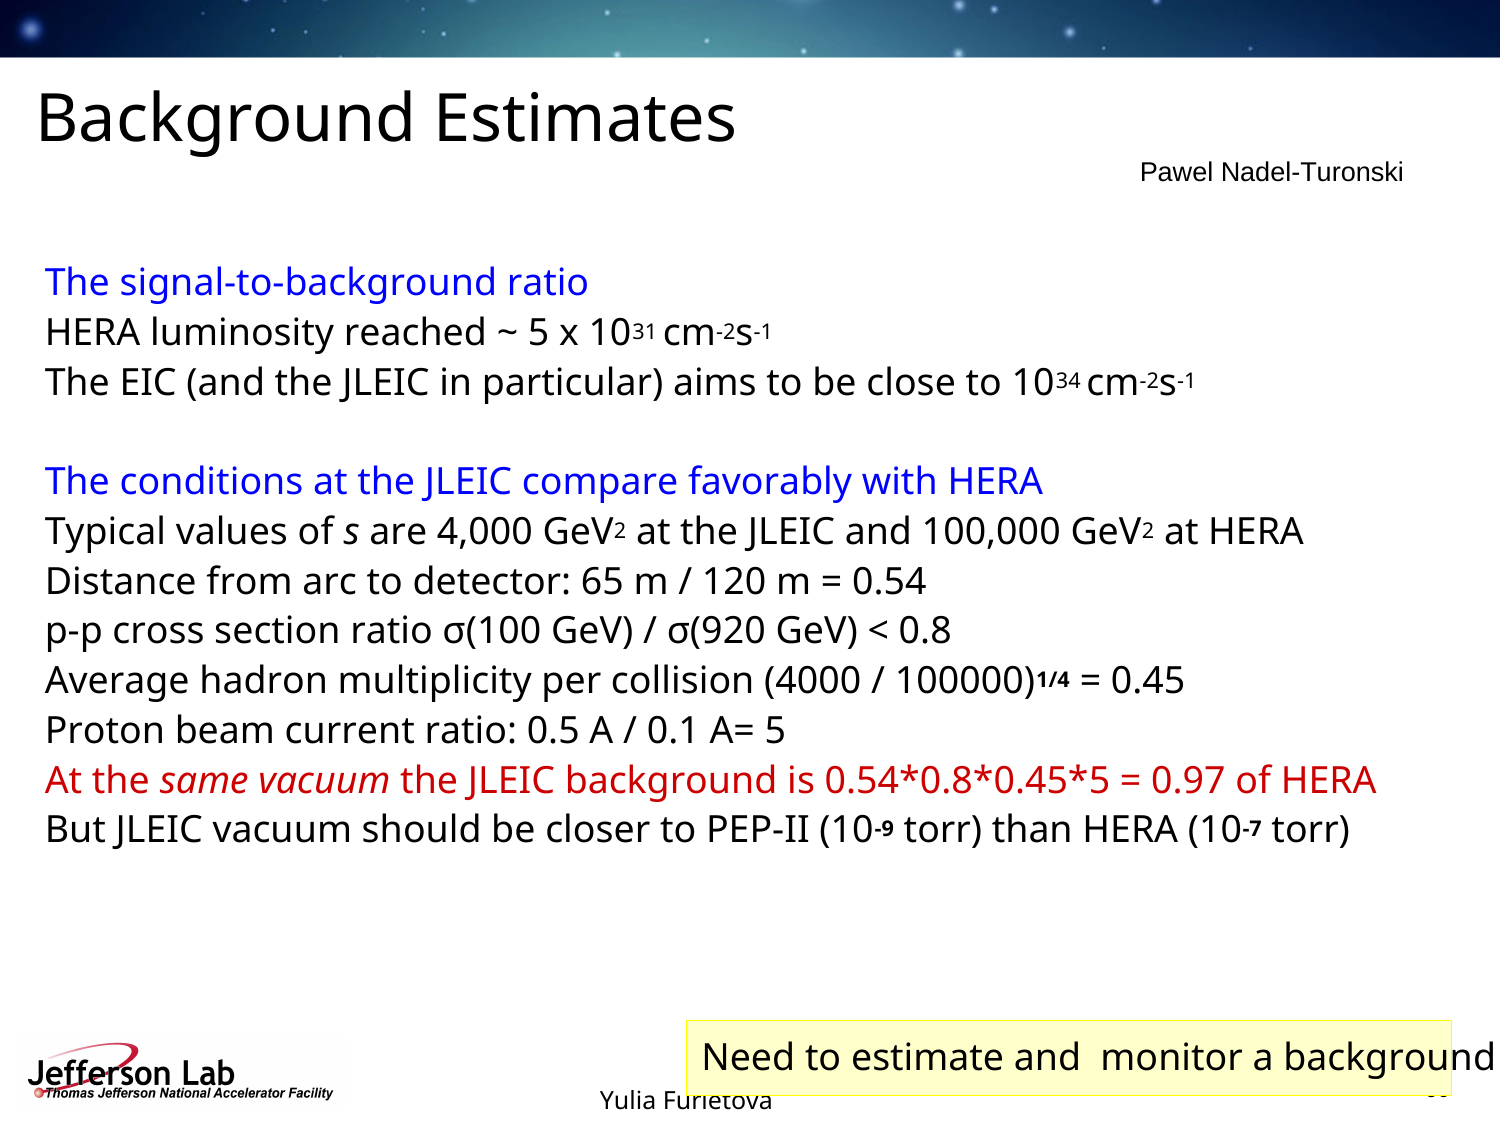

Background Estimates
Pawel Nadel-Turonski
The signal-to-background ratio
HERA luminosity reached ~ 5 x 1031 cm-2s-1
The EIC (and the JLEIC in particular) aims to be close to 1034 cm-2s-1
The conditions at the JLEIC compare favorably with HERA
Typical values of s are 4,000 GeV2 at the JLEIC and 100,000 GeV2 at HERA
Distance from arc to detector: 65 m / 120 m = 0.54
p-p cross section ratio σ(100 GeV) / σ(920 GeV) < 0.8
Average hadron multiplicity per collision (4000 / 100000)1/4 = 0.45
Proton beam current ratio: 0.5 A / 0.1 A= 5
At the same vacuum the JLEIC background is 0.54*0.8*0.45*5 = 0.97 of HERA
But JLEIC vacuum should be closer to PEP-II (10-9 torr) than HERA (10-7 torr)
Need to estimate and monitor a background
30
Yulia Furletova